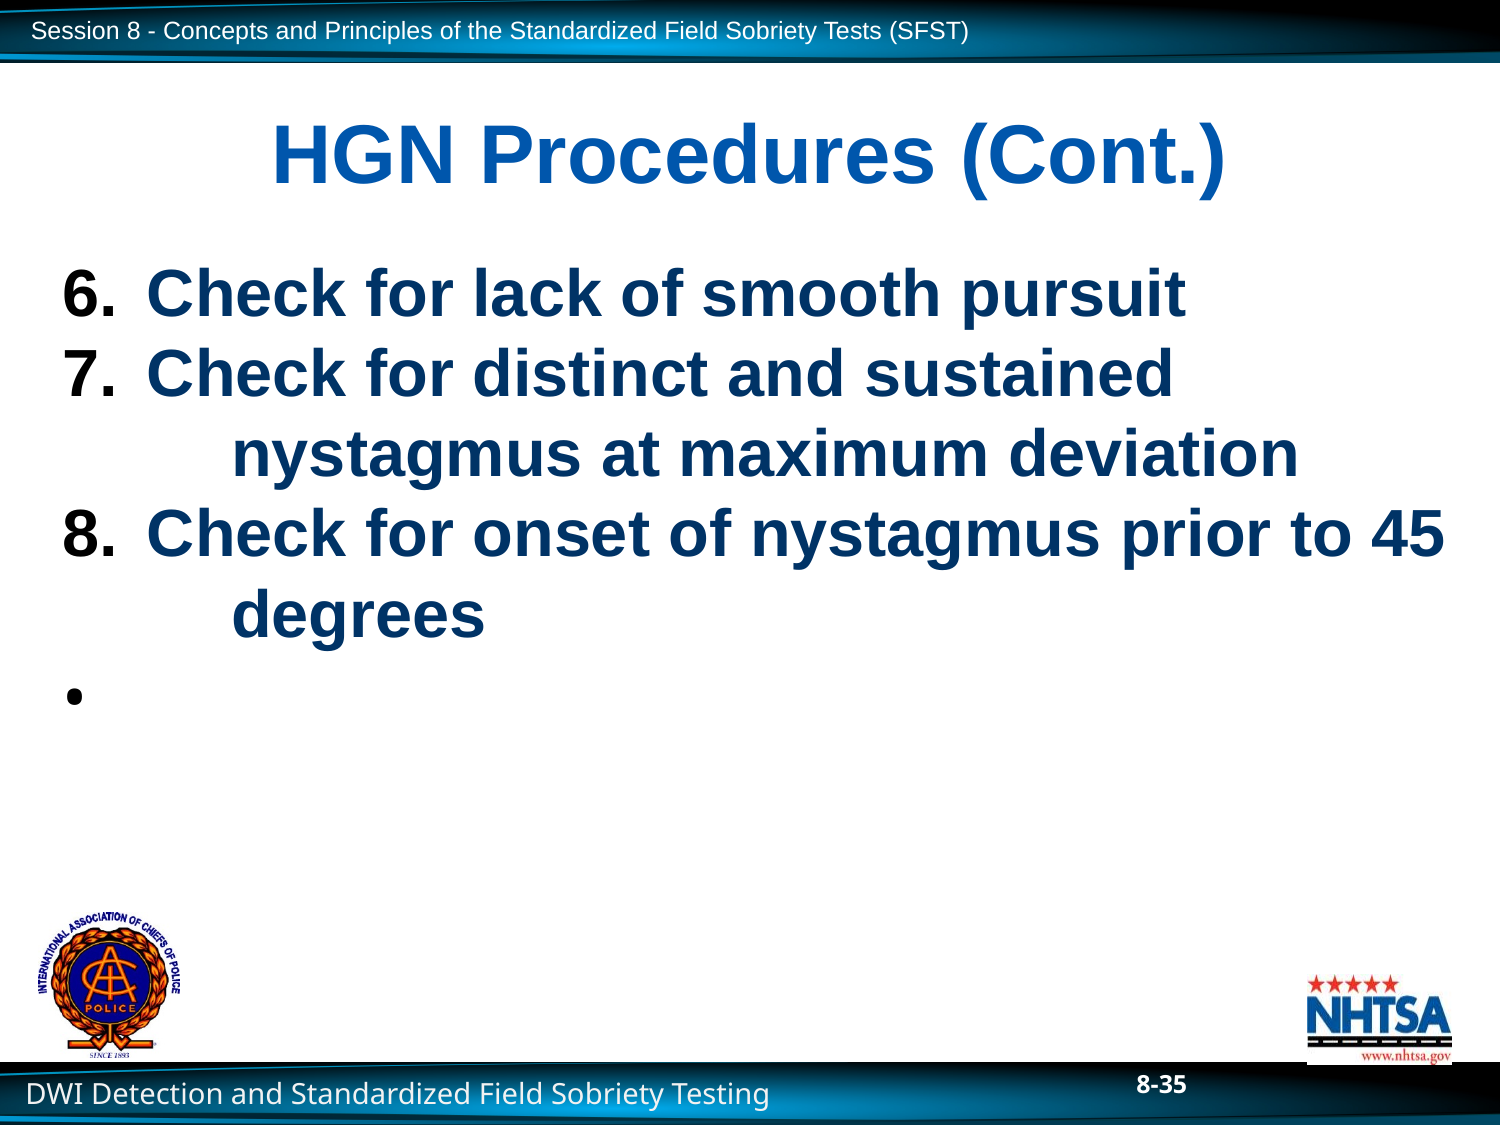

HGN Procedures (Cont.)
# Check for lack of smooth pursuit
Check for distinct and sustained nystagmus at maximum deviation
Check for onset of nystagmus prior to 45 degrees
8-35